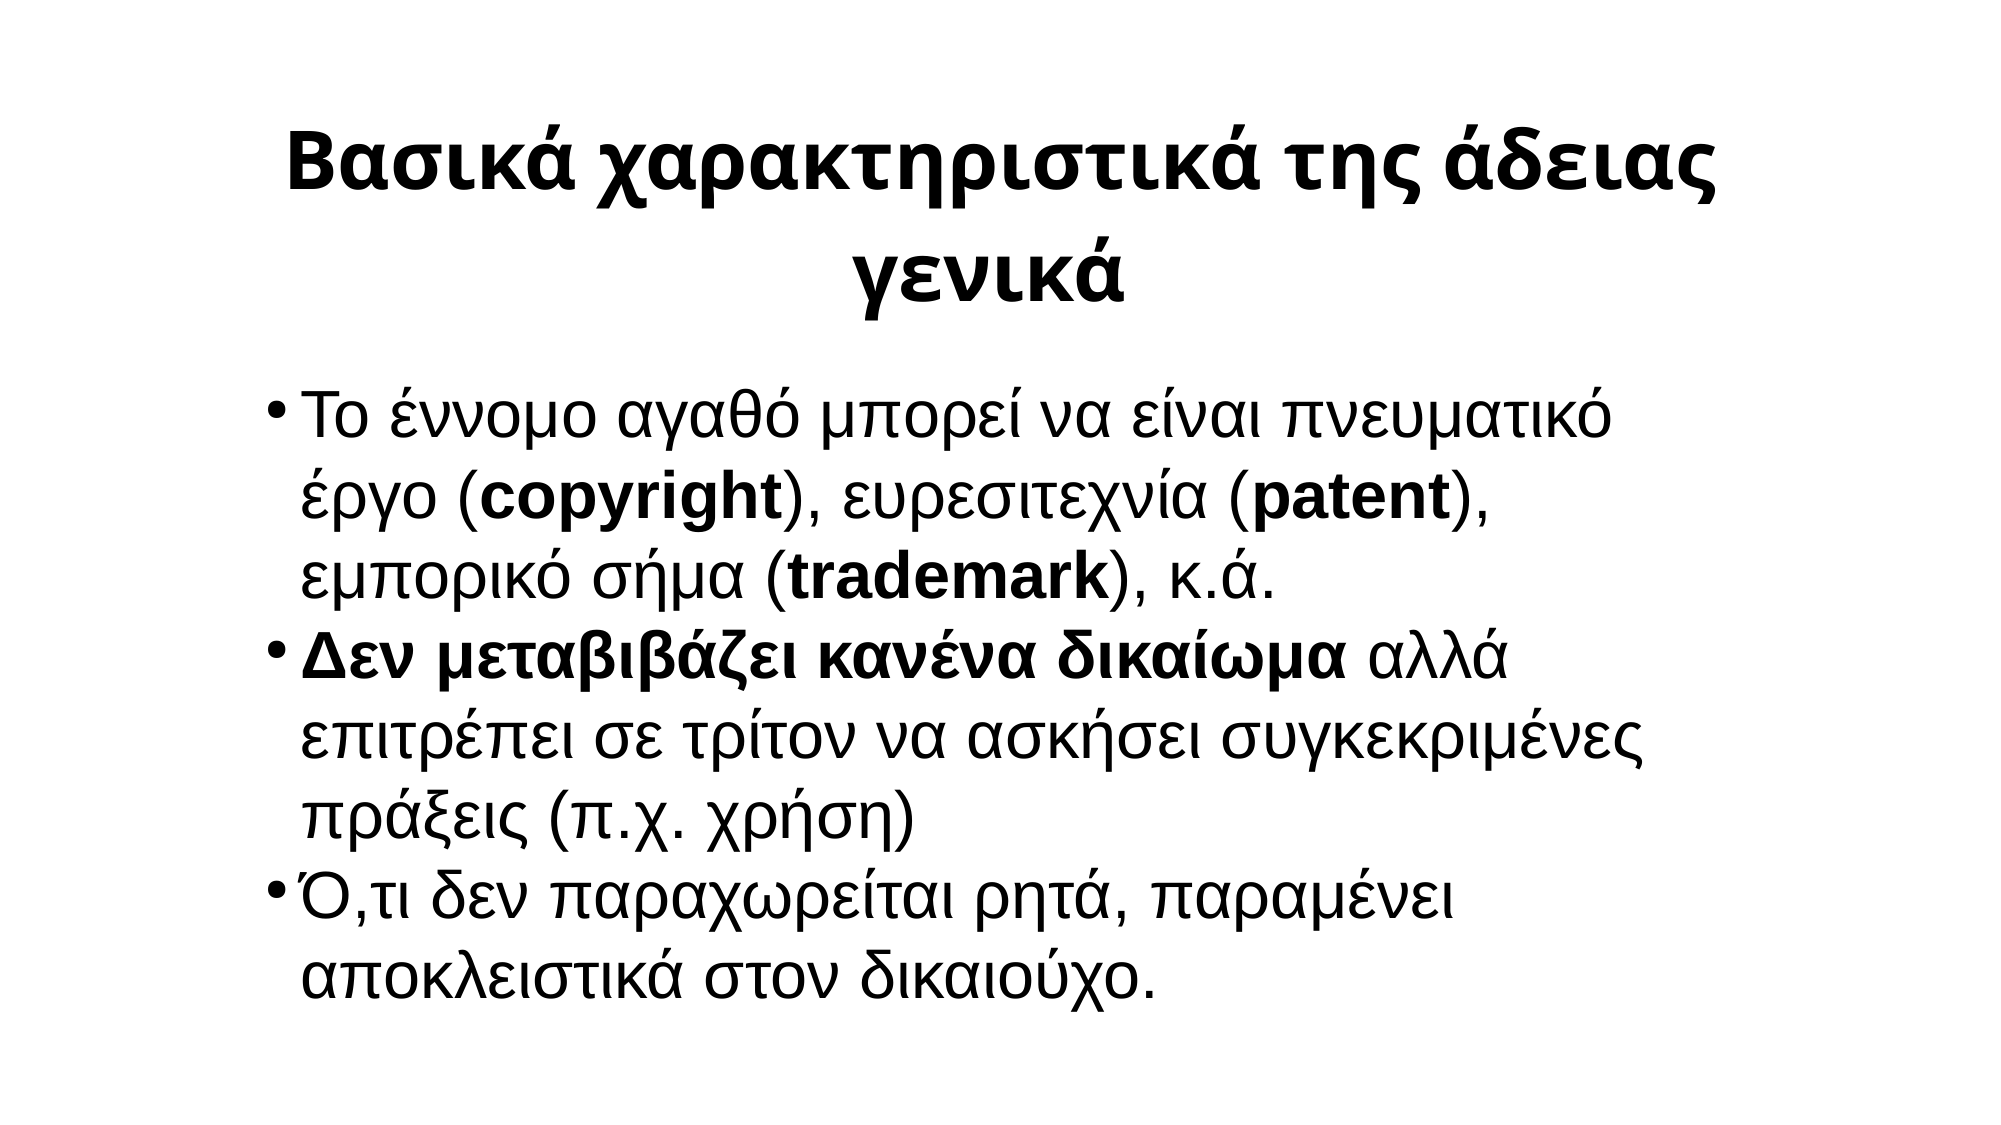

# Βασικά χαρακτηριστικά της άδειας γενικά
Το έννομο αγαθό μπορεί να είναι πνευματικό έργο (copyright), ευρεσιτεχνία (patent), εμπορικό σήμα (trademark), κ.ά.
Δεν μεταβιβάζει κανένα δικαίωμα αλλά επιτρέπει σε τρίτον να ασκήσει συγκεκριμένες πράξεις (π.χ. χρήση)
Ό,τι δεν παραχωρείται ρητά, παραμένει αποκλειστικά στον δικαιούχο.